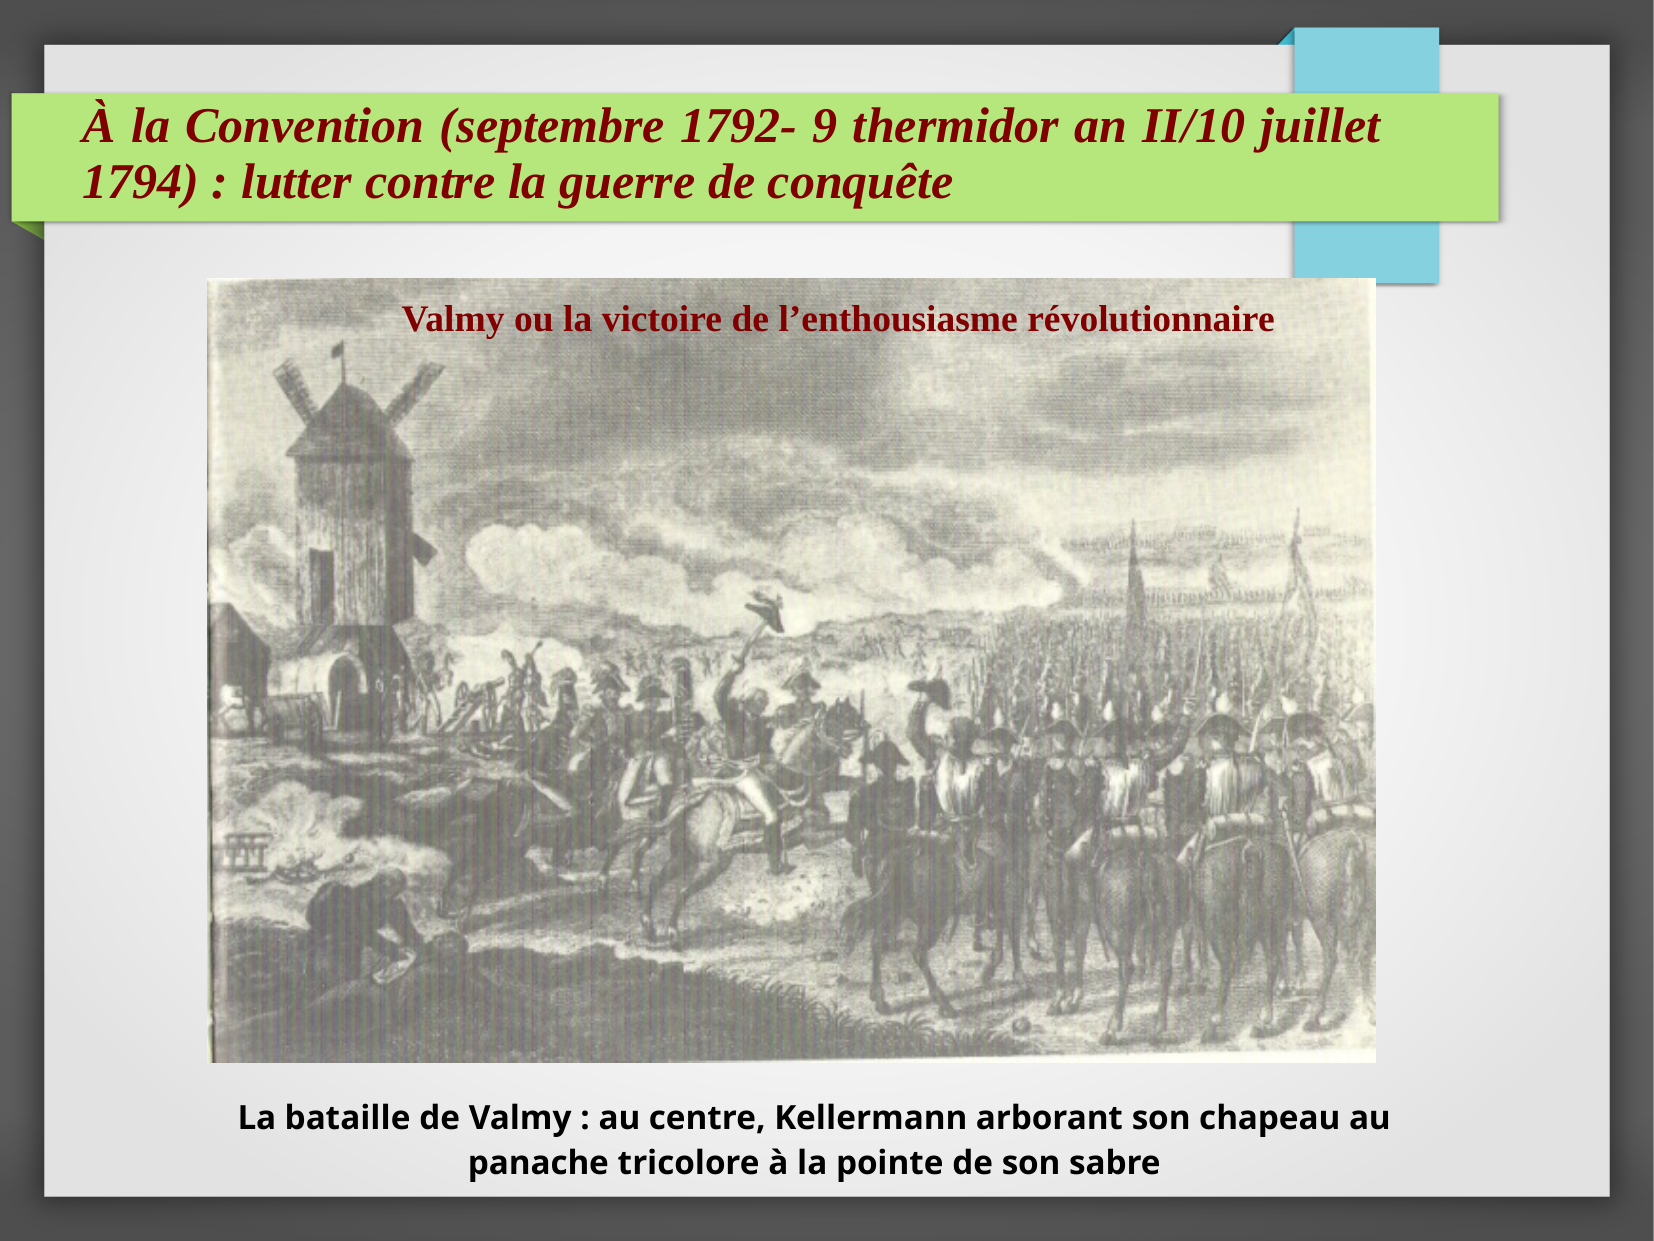

# À la Convention (septembre 1792- 9 thermidor an II/10 juillet 1794) : lutter contre la guerre de conquête
Valmy ou la victoire de l’enthousiasme révolutionnaire
La bataille de Valmy : au centre, Kellermann arborant son chapeau au panache tricolore à la pointe de son sabre